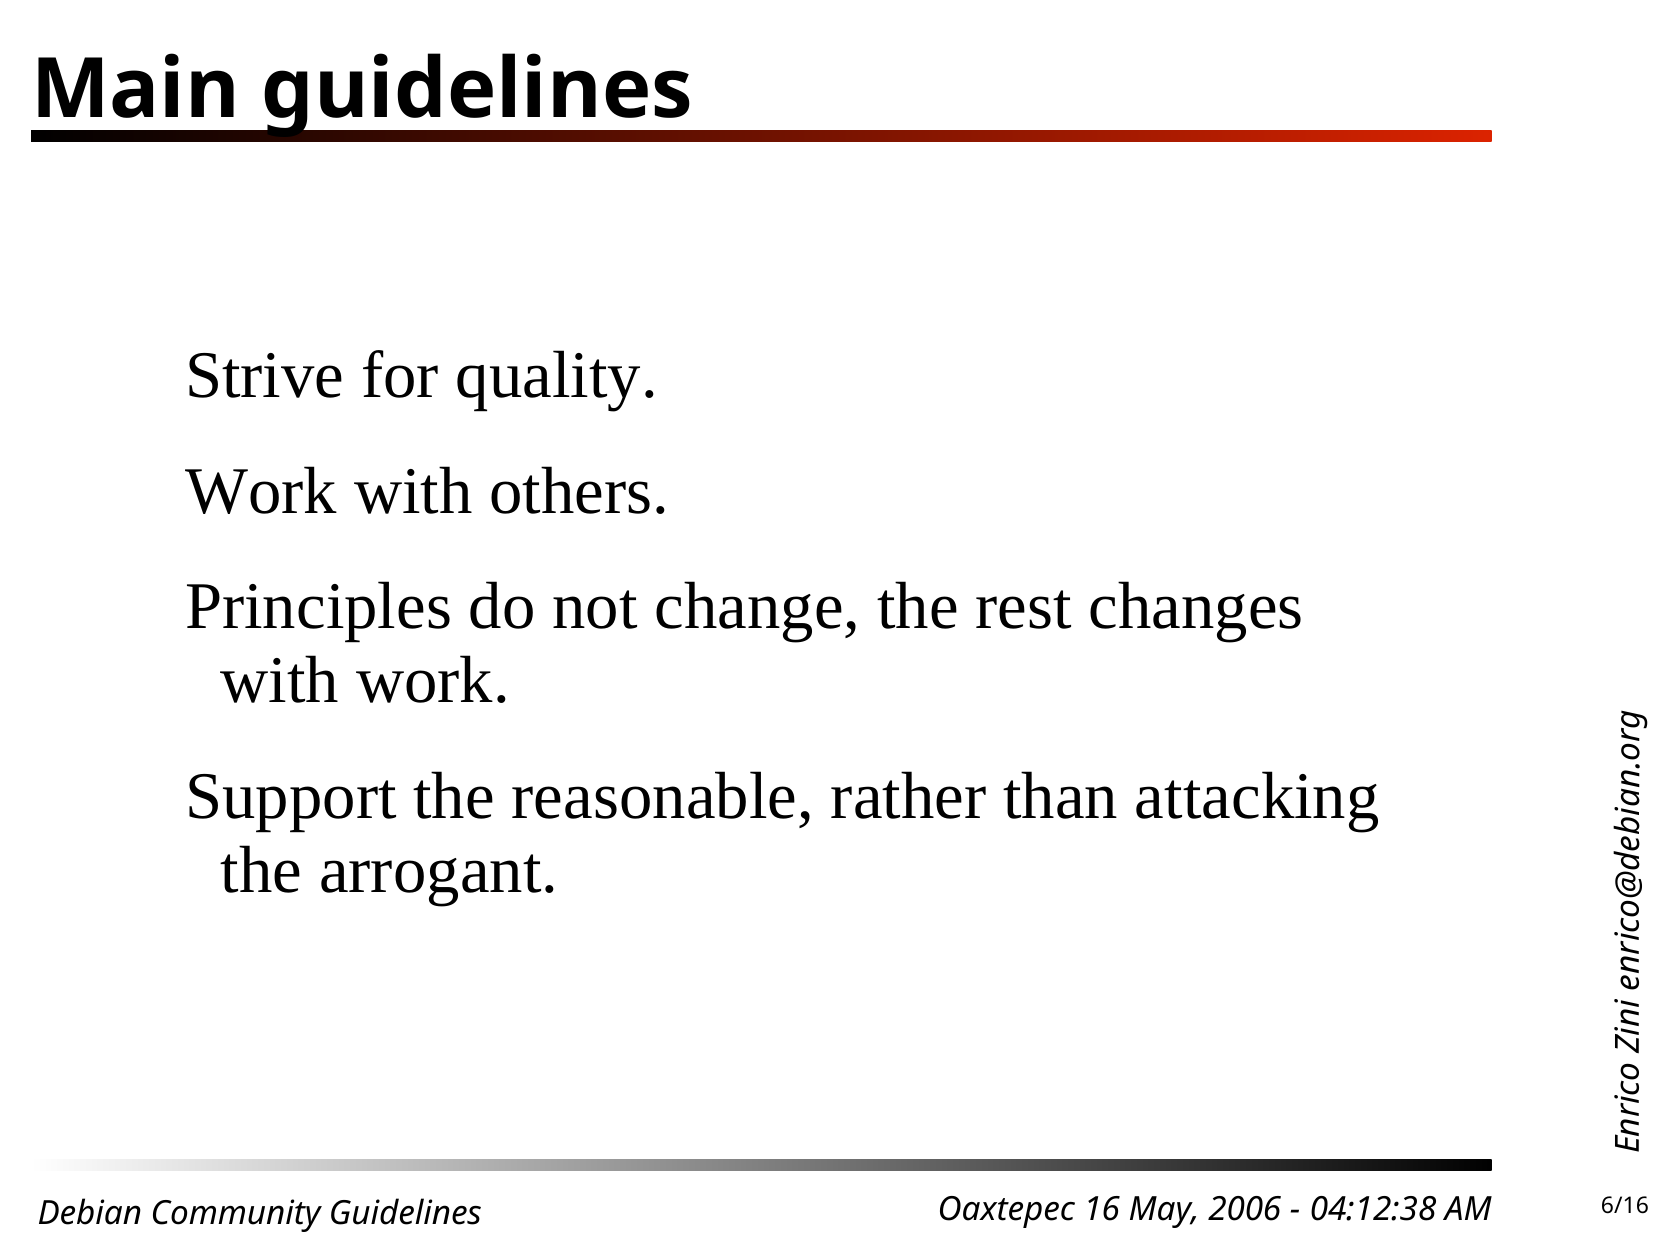

Main guidelines
Strive for quality.
Work with others.
Principles do not change, the rest changes with work.
Support the reasonable, rather than attacking the arrogant.